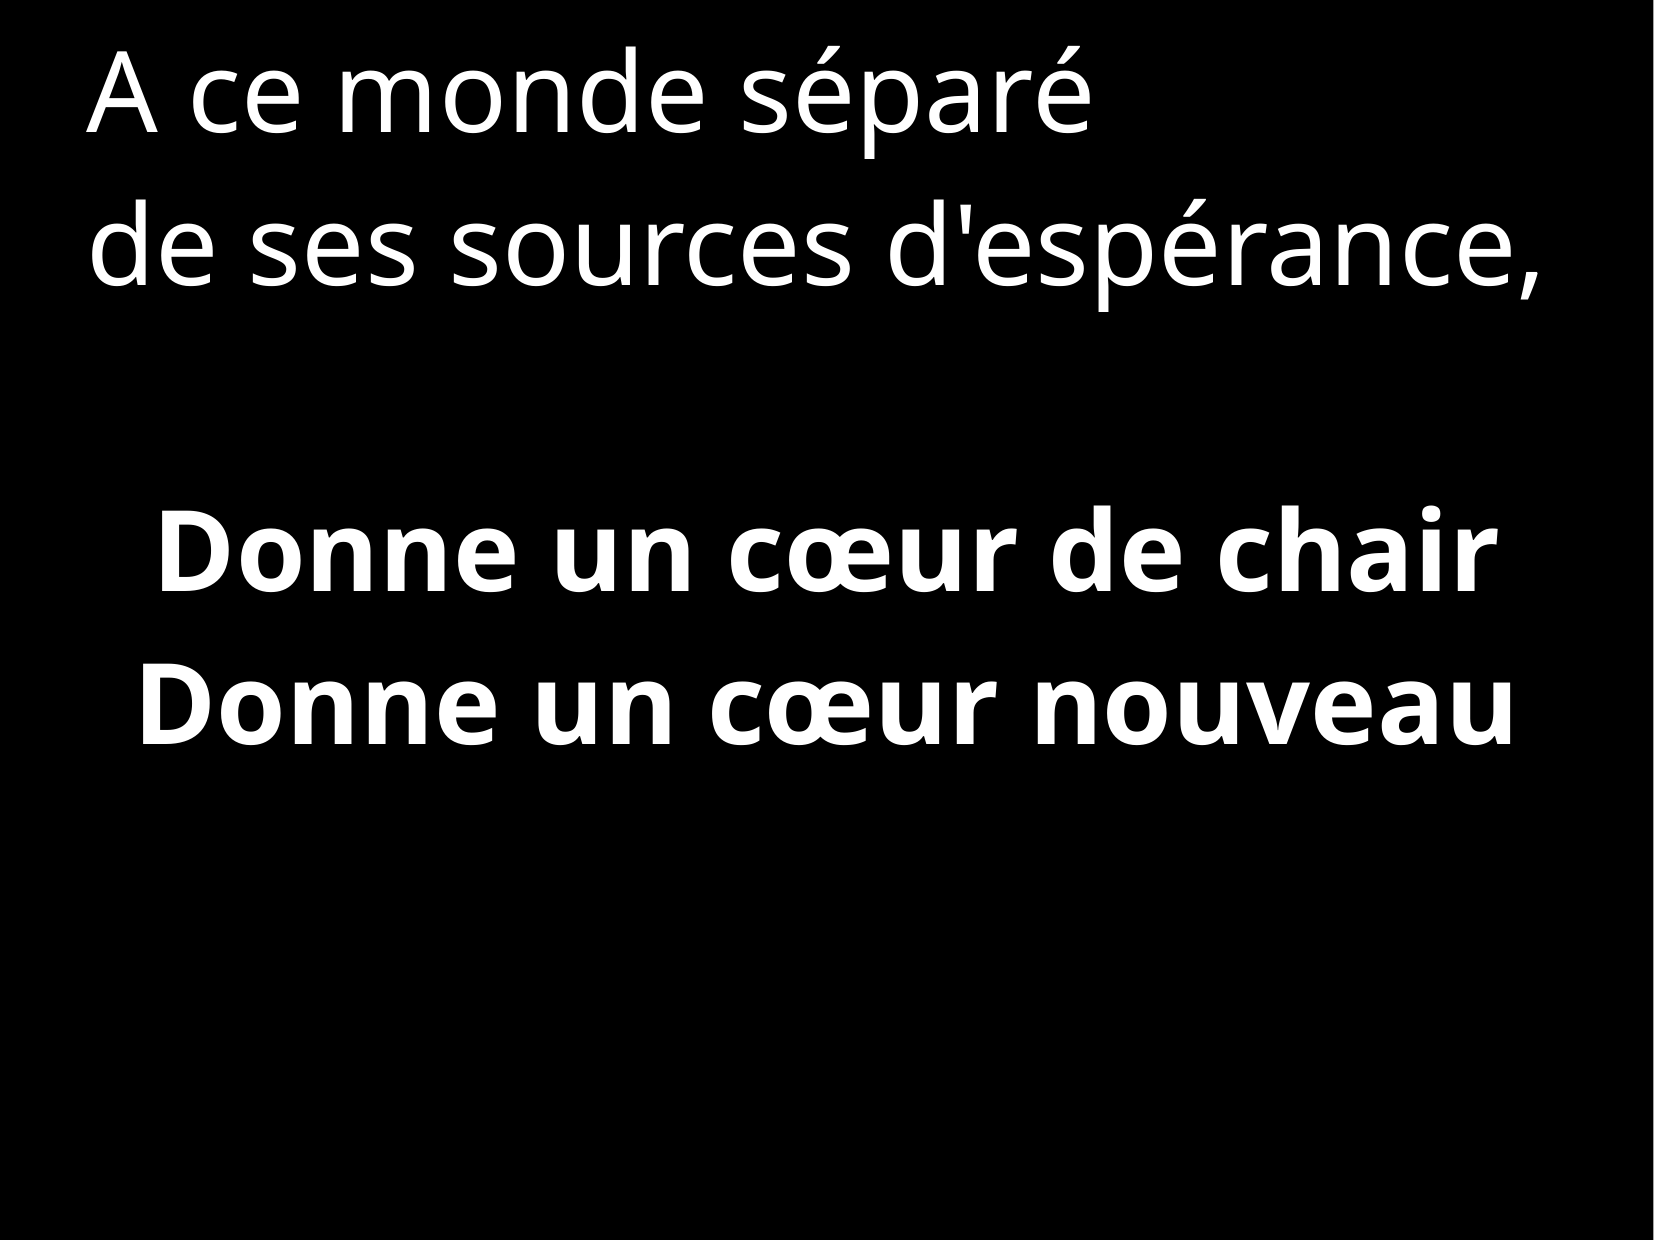

A ce monde séparé
de ses sources d'espérance,
Donne un cœur de chair
Donne un cœur nouveau